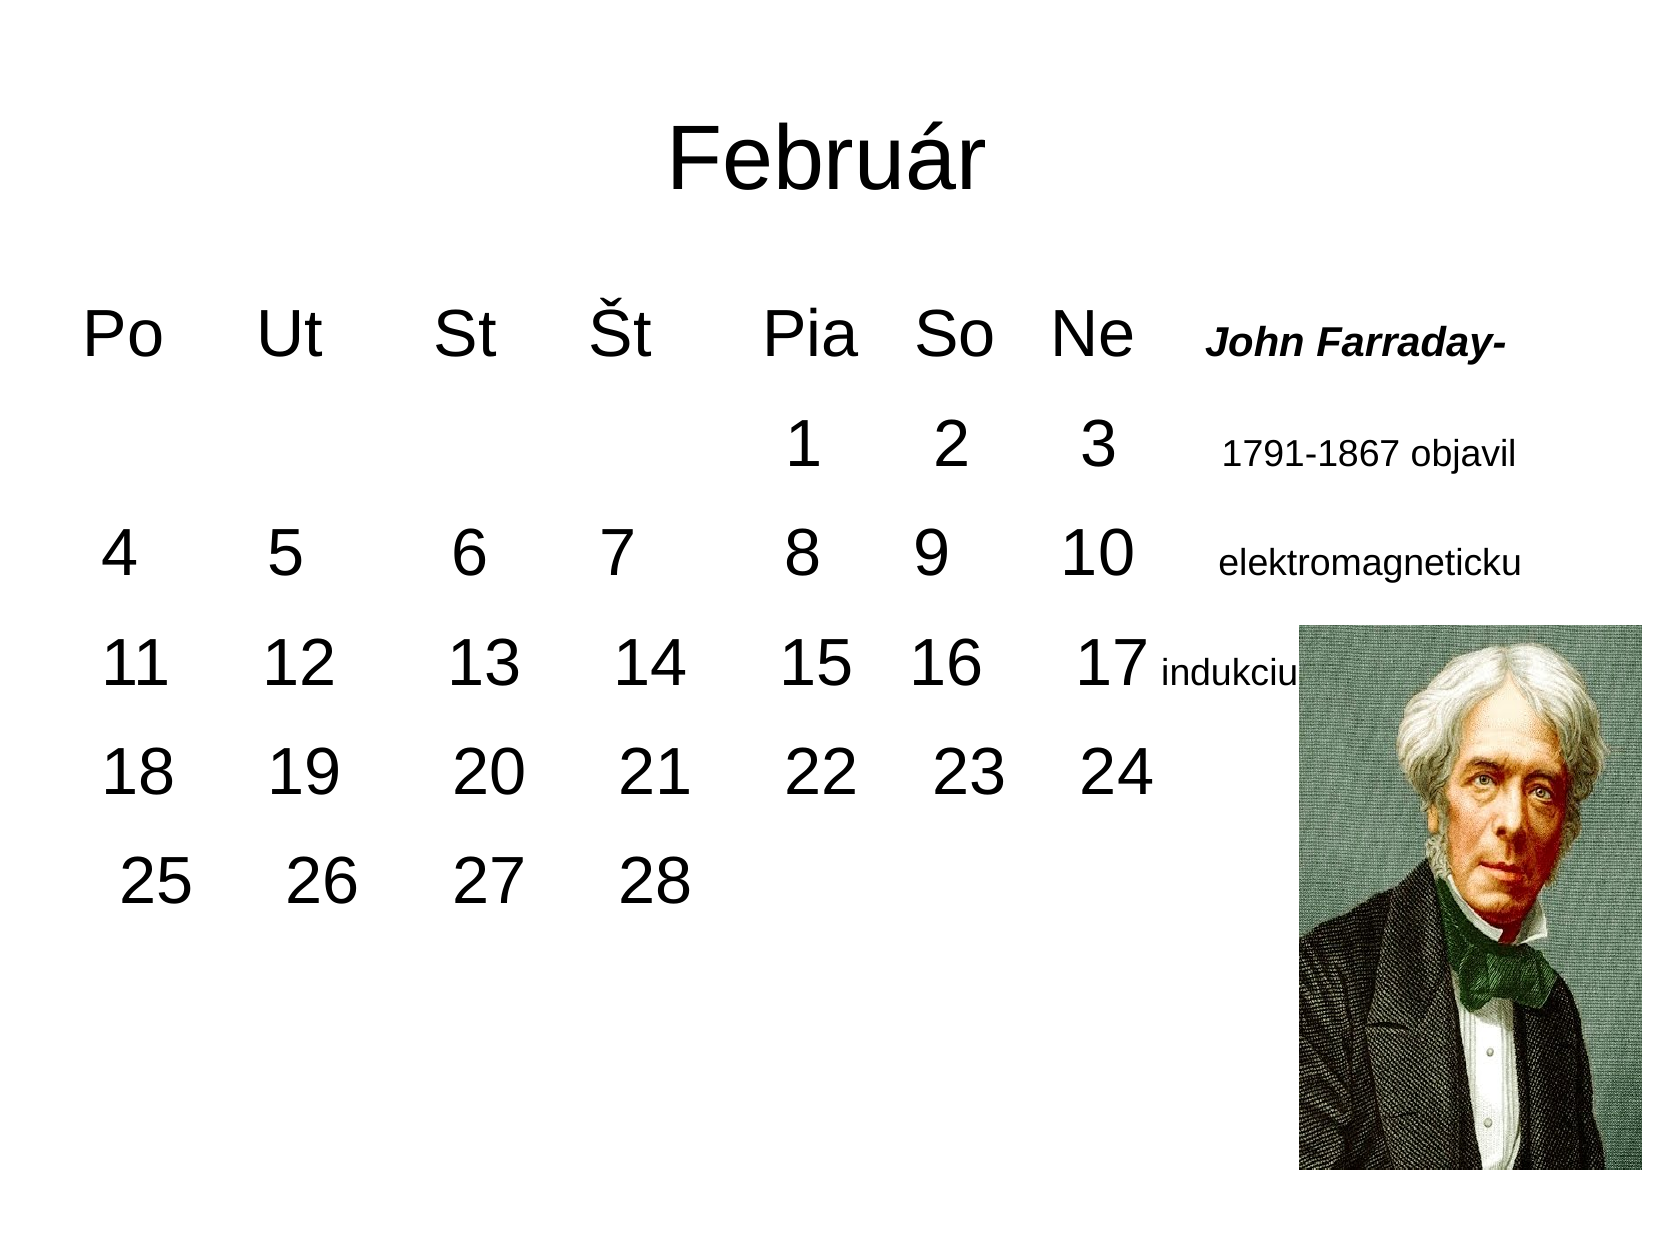

# Február
Po Ut St Št Pia So Ne John Farraday-
 1 2 3 1791-1867 objavil
 4 5 6 7 8 9 10 elektromagneticku
 11 12 13 14 15 16 17 indukciu
 18 19 20 21 22 23 24
 25 26 27 28